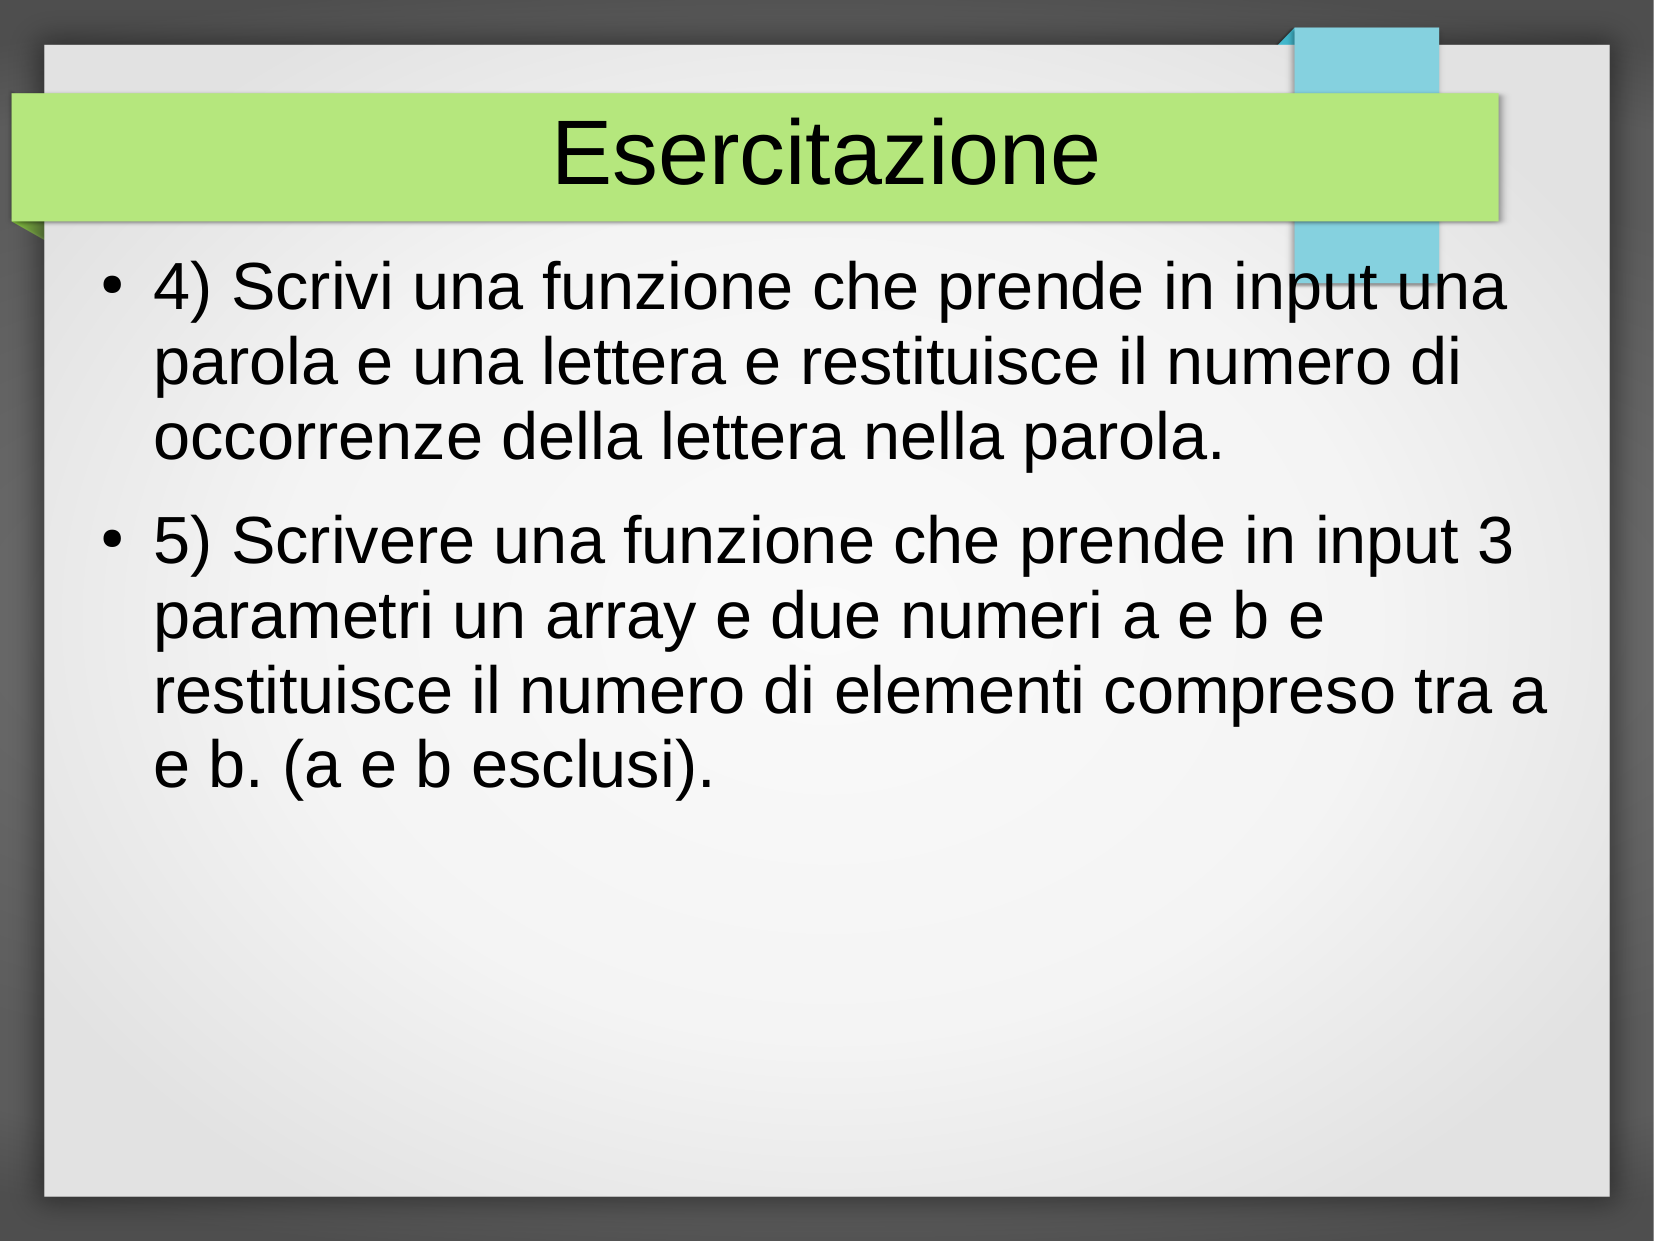

# Esercitazione
4) Scrivi una funzione che prende in input una parola e una lettera e restituisce il numero di occorrenze della lettera nella parola.
5) Scrivere una funzione che prende in input 3 parametri un array e due numeri a e b e restituisce il numero di elementi compreso tra a e b. (a e b esclusi).